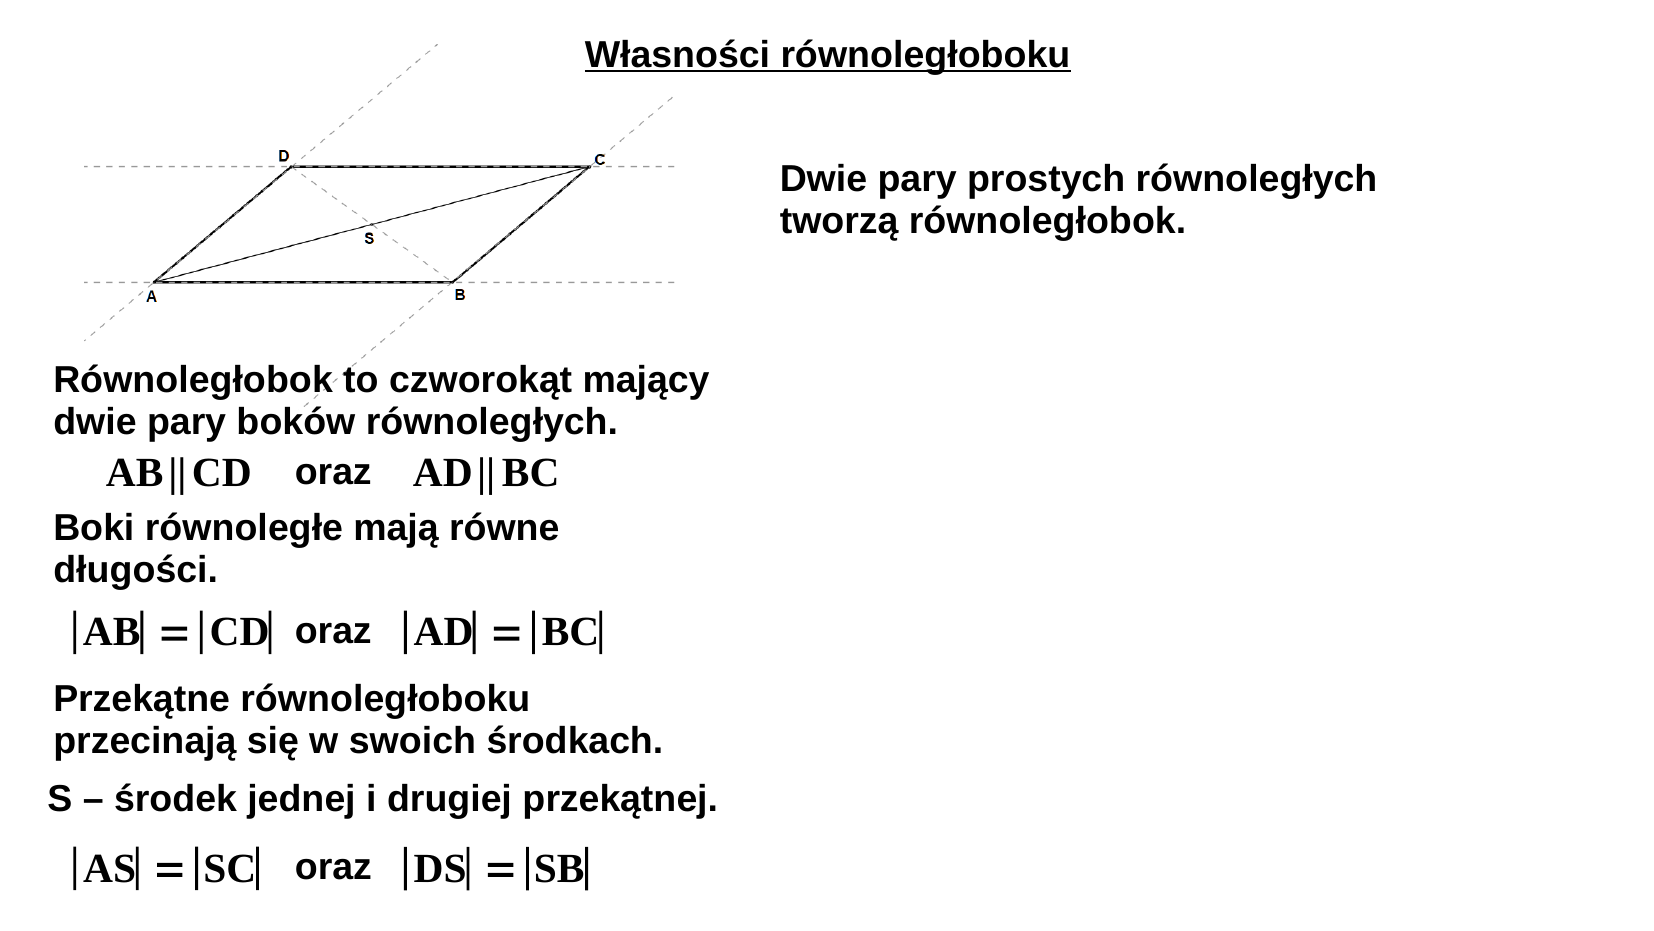

Własności równoległoboku
Dwie pary prostych równoległych tworzą równoległobok.
Równoległobok to czworokąt mający dwie pary boków równoległych.
oraz
Boki równoległe mają równe długości.
oraz
Przekątne równoległoboku przecinają się w swoich środkach.
S – środek jednej i drugiej przekątnej.
oraz